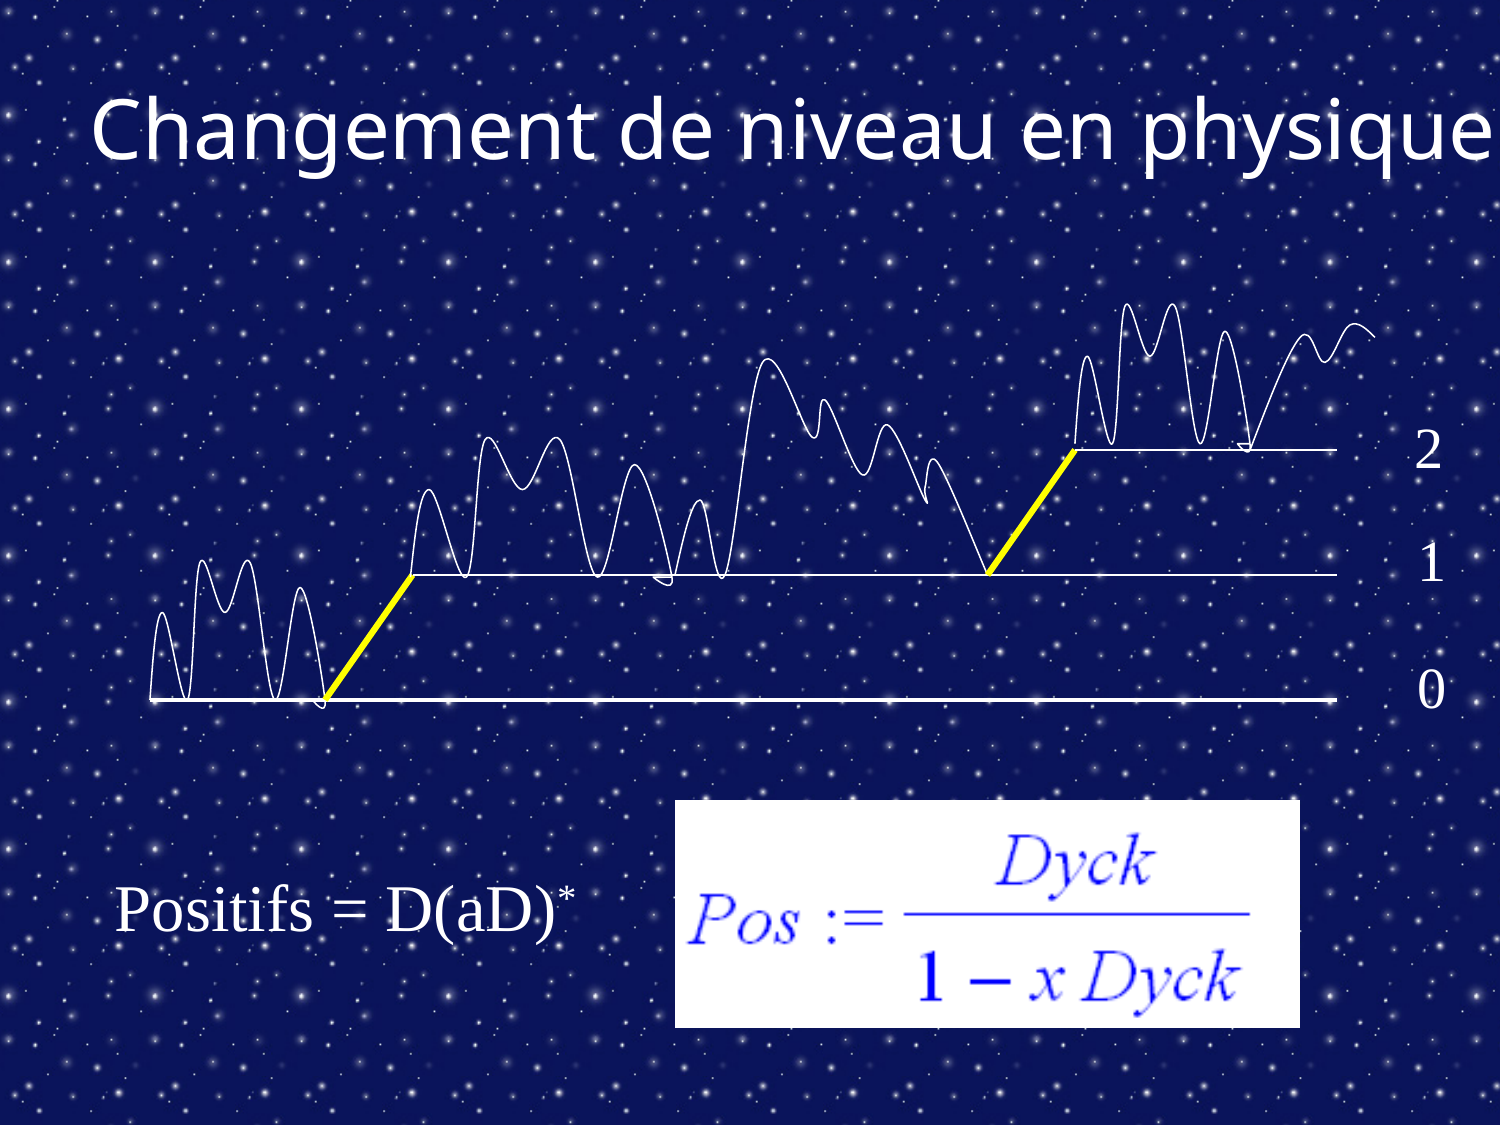

Changement de niveau en physique
2
1
0
Positifs = D(aD)*